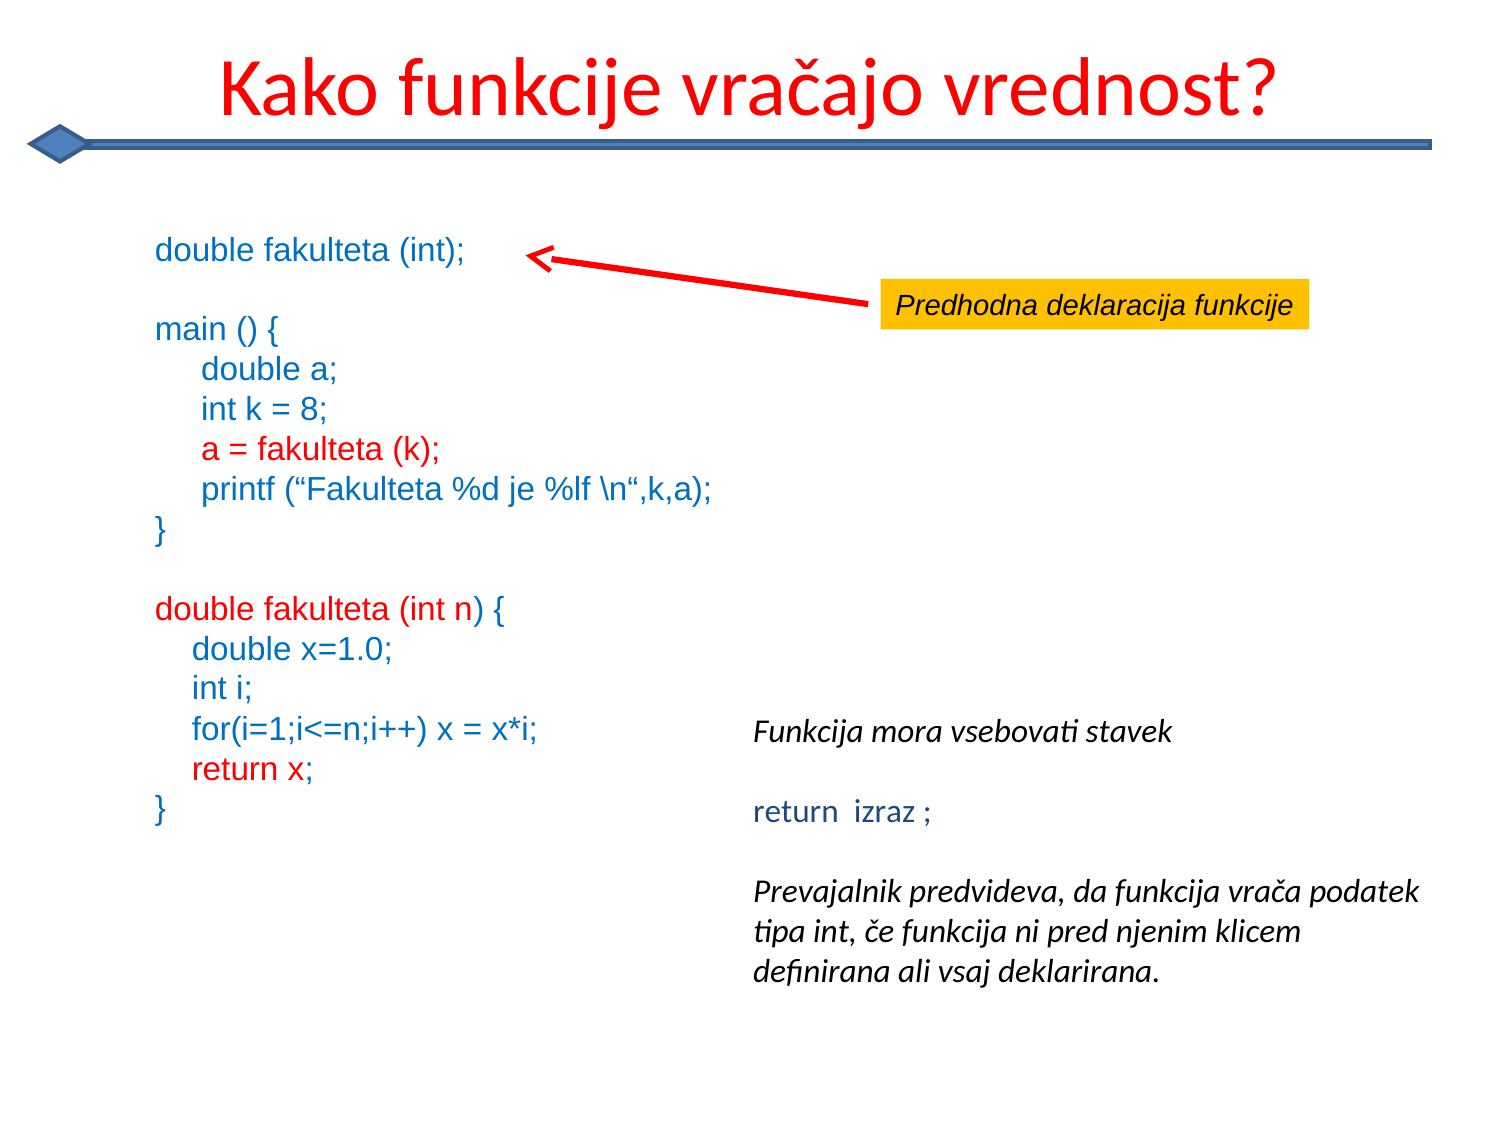

# Kako funkcije vračajo vrednost?
double fakulteta (int);
main () {
 double a;
 int k = 8;
 a = fakulteta (k);
 printf (“Fakulteta %d je %lf \n“,k,a);
}
double fakulteta (int n) {
 double x=1.0;
 int i;
 for(i=1;i<=n;i++) x = x*i;
 return x;
}
Predhodna deklaracija funkcije
Funkcija mora vsebovati stavek
return  izraz ;
Prevajalnik predvideva, da funkcija vrača podatek tipa int, če funkcija ni pred njenim klicem definirana ali vsaj deklarirana.